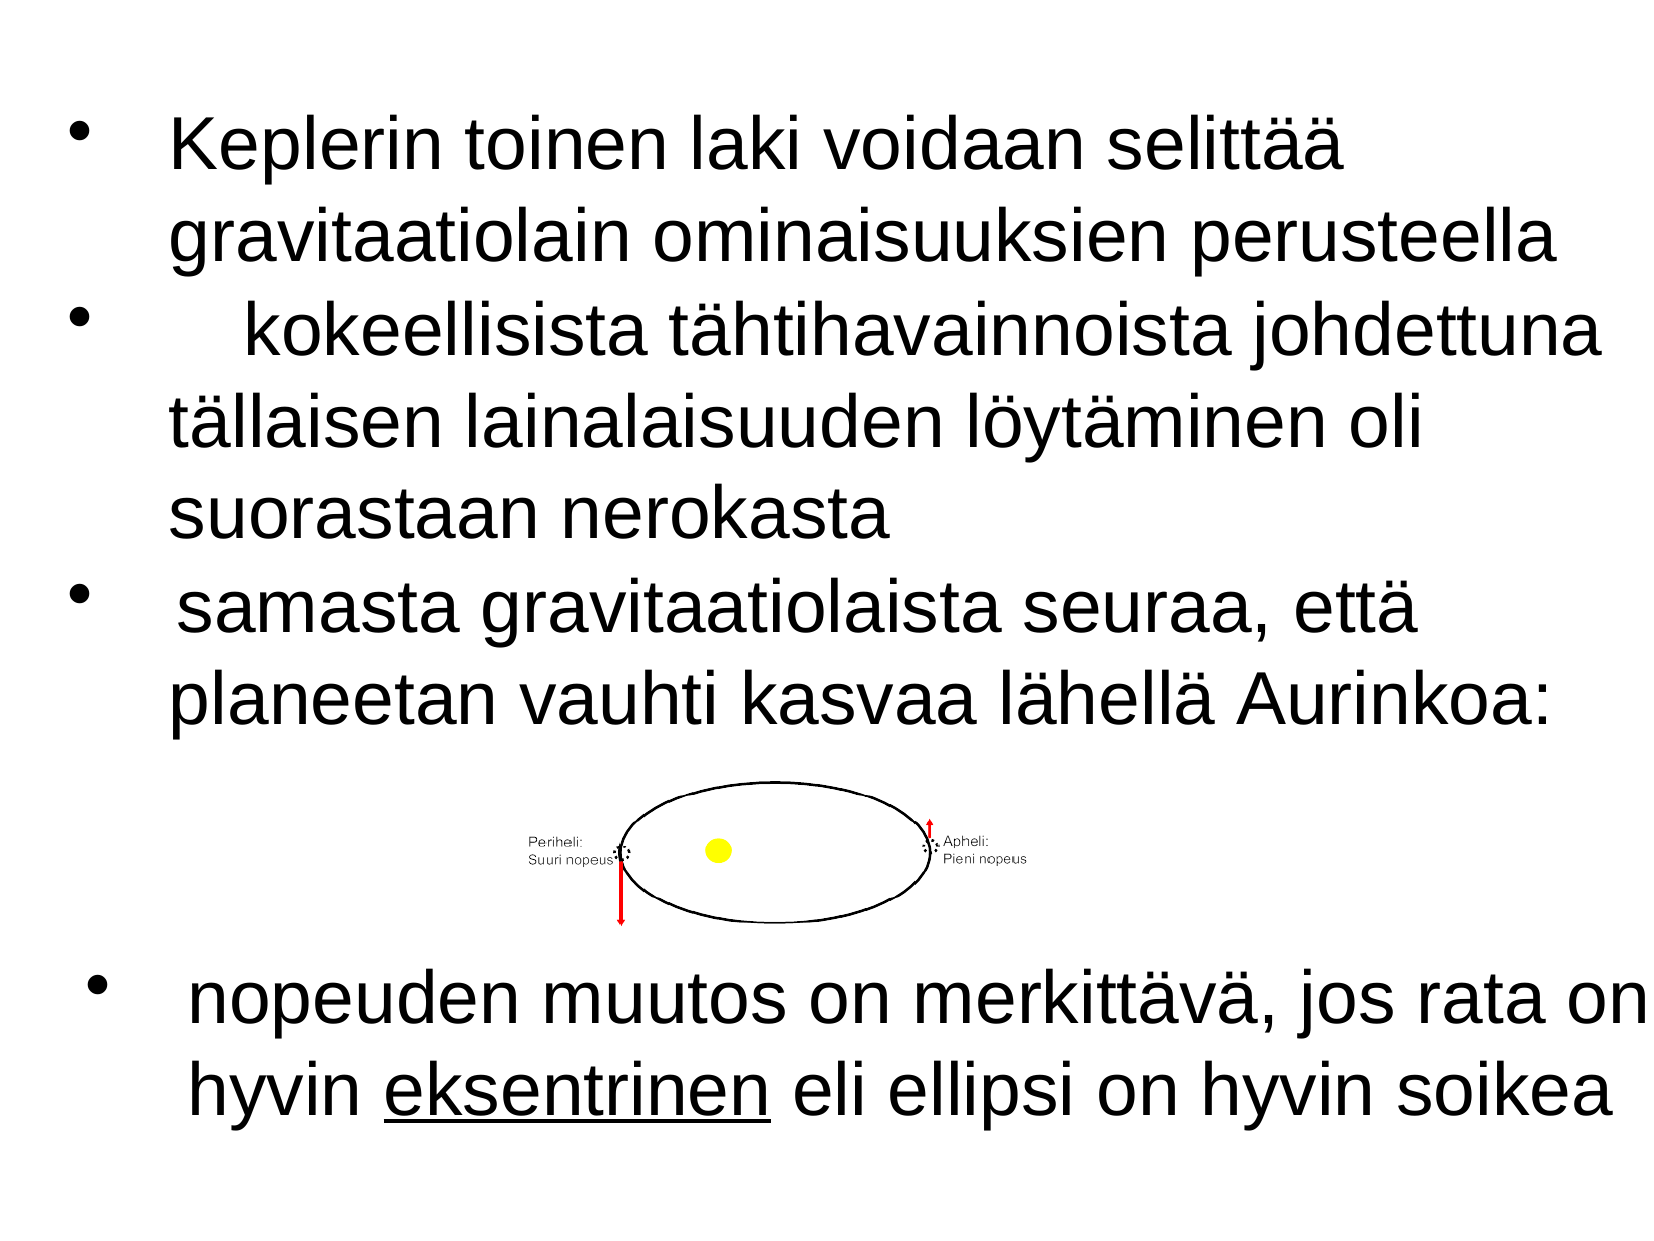

Keplerin toinen laki voidaan selittää gravitaatiolain ominaisuuksien perusteella
 kokeellisista tähtihavainnoista johdettuna
tällaisen lainalaisuuden löytäminen oli
suorastaan nerokasta
 samasta gravitaatiolaista seuraa, että
planeetan vauhti kasvaa lähellä Aurinkoa:
nopeuden muutos on merkittävä, jos rata on hyvin eksentrinen eli ellipsi on hyvin soikea